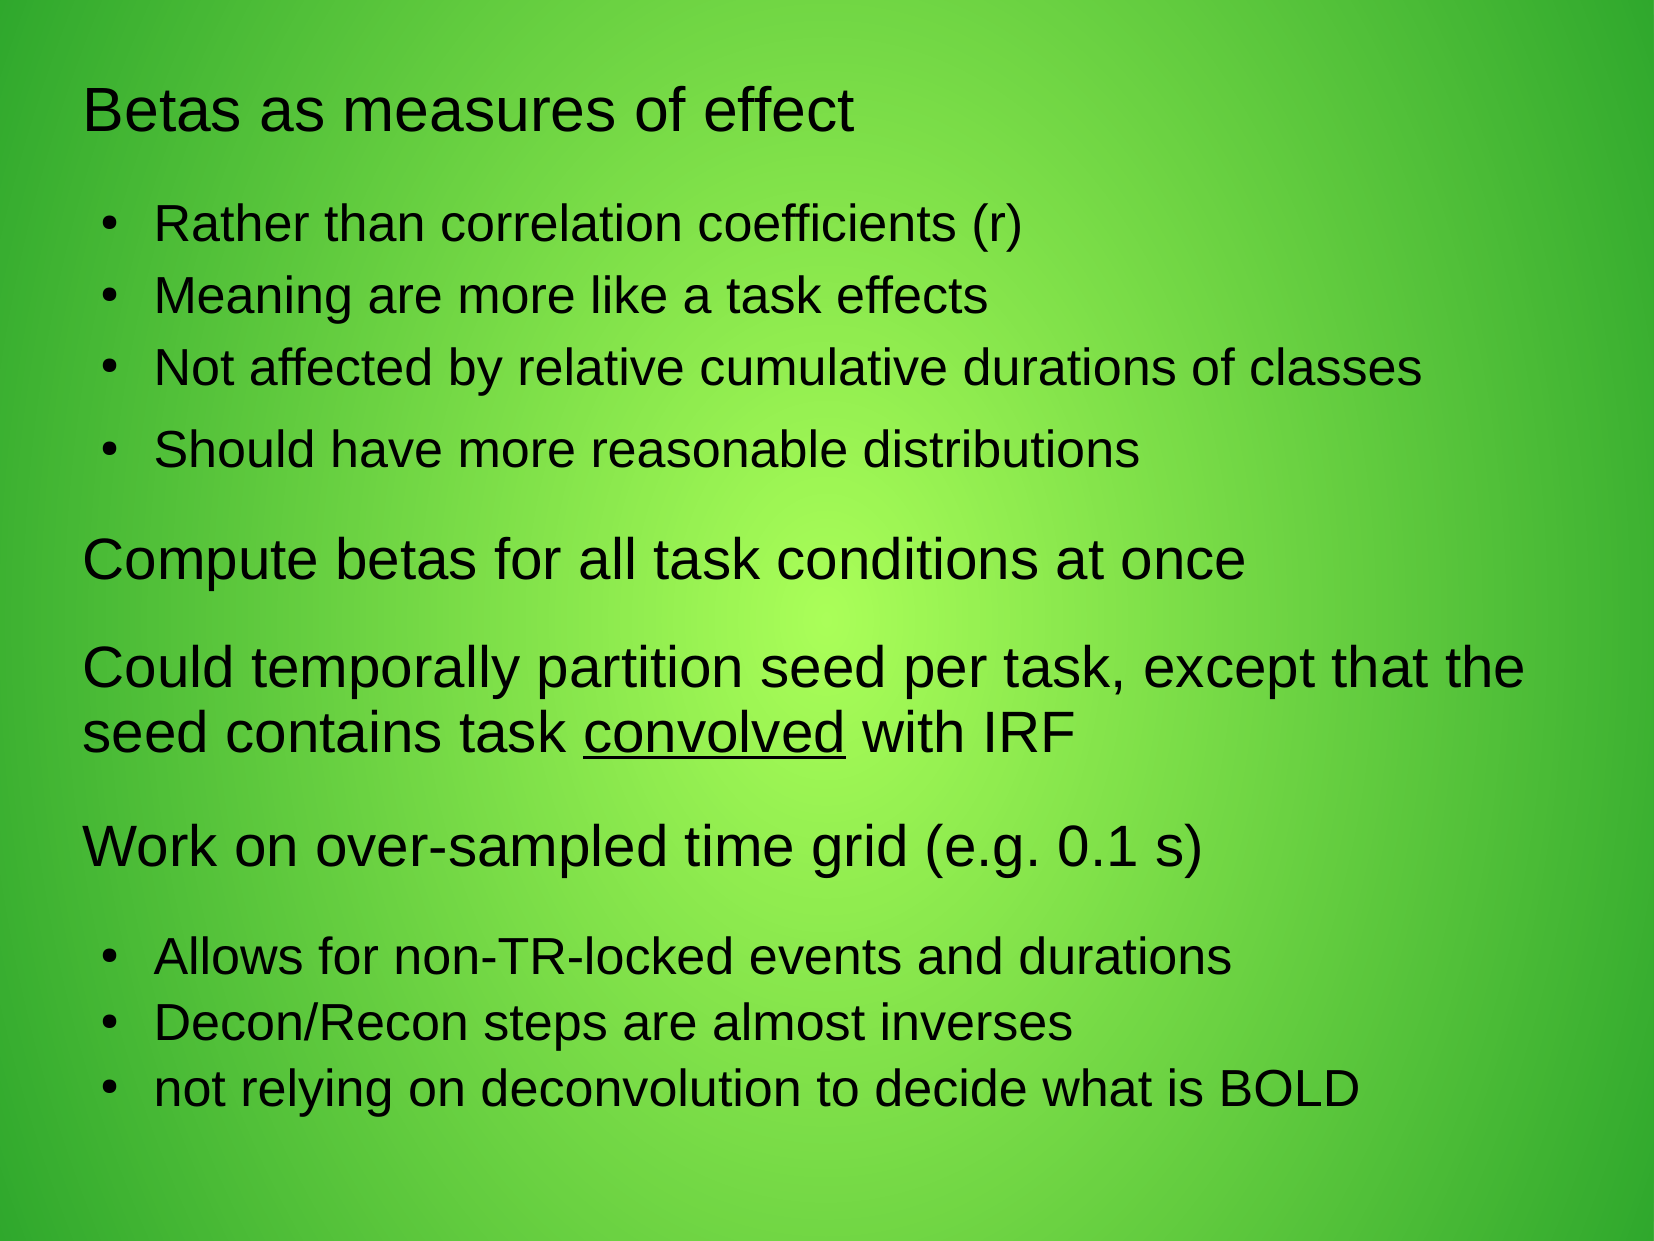

# Betas as measures of effect
Rather than correlation coefficients (r)
Meaning are more like a task effects
Not affected by relative cumulative durations of classes
Should have more reasonable distributions
Compute betas for all task conditions at once
Could temporally partition seed per task, except that the seed contains task convolved with IRF
Work on over-sampled time grid (e.g. 0.1 s)
Allows for non-TR-locked events and durations
Decon/Recon steps are almost inverses
not relying on deconvolution to decide what is BOLD